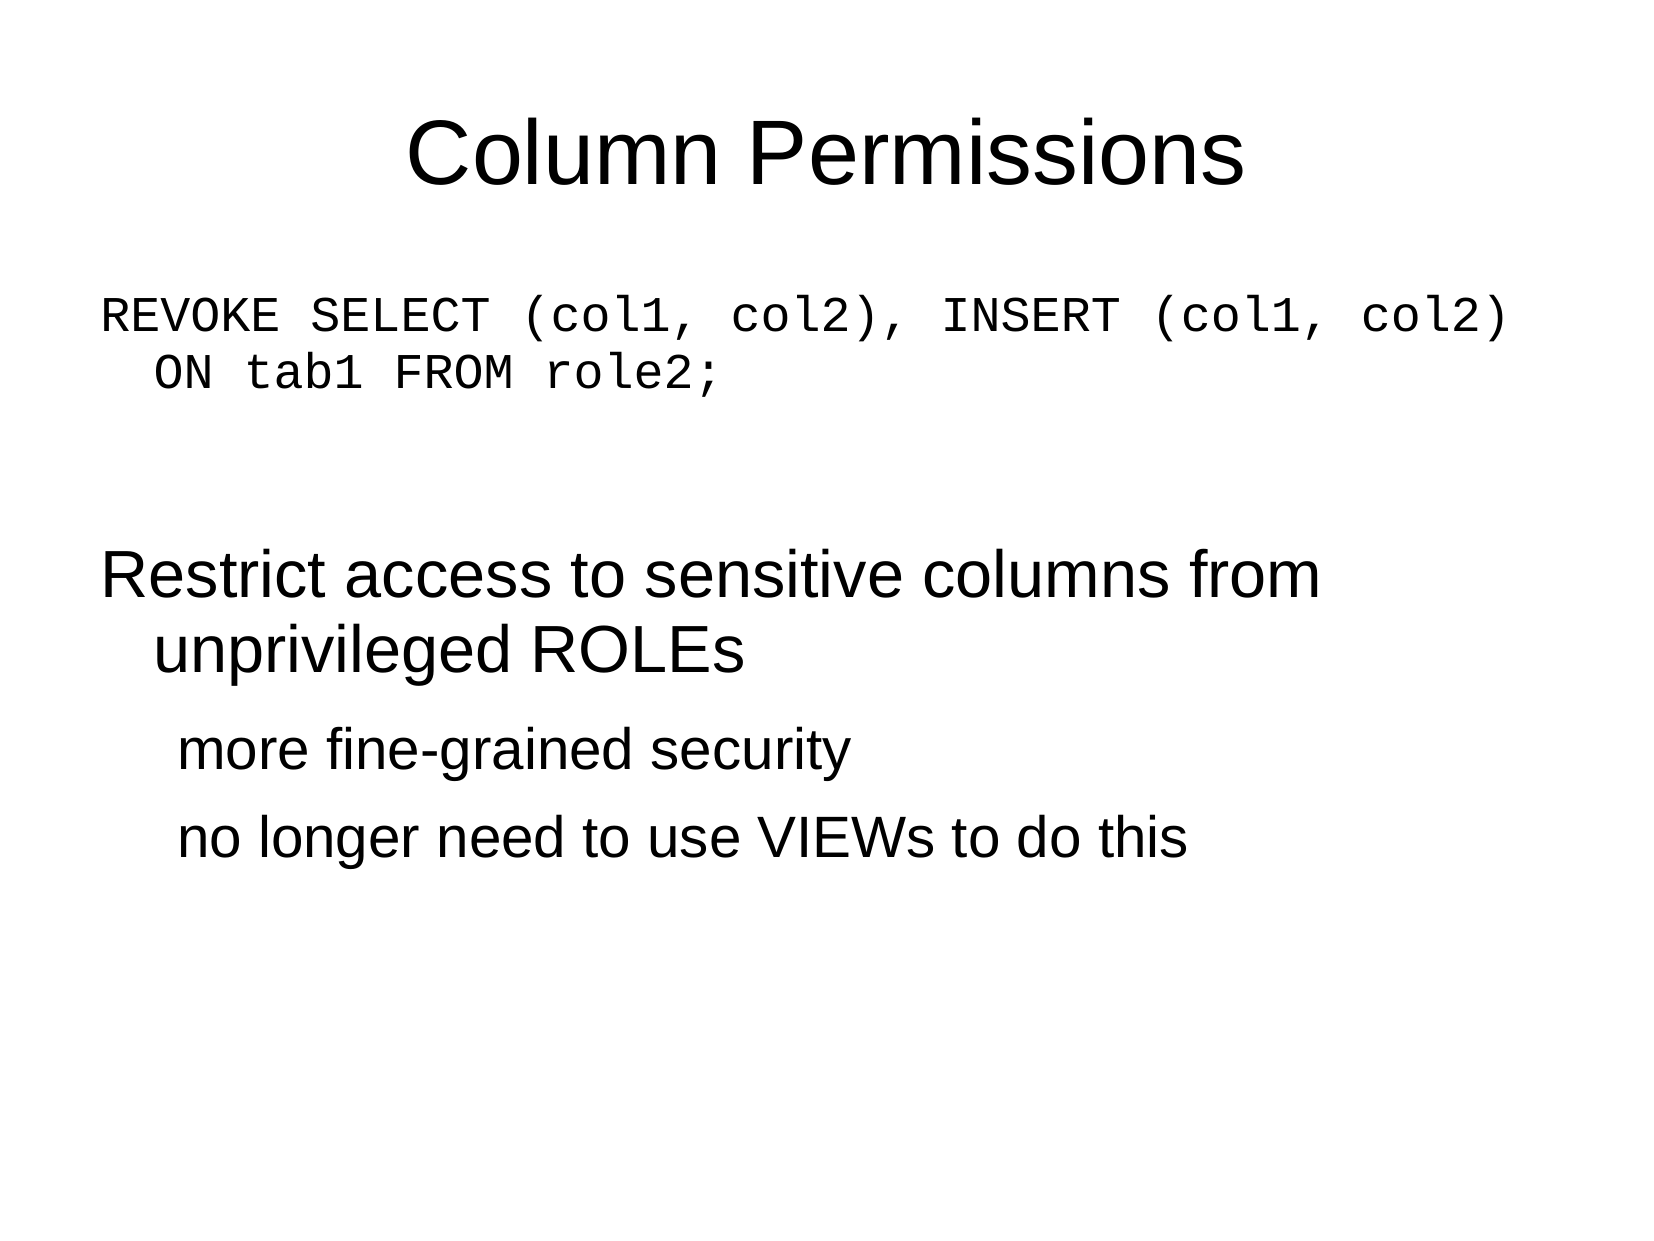

# Column Permissions
REVOKE SELECT (col1, col2), INSERT (col1, col2) ON tab1 FROM role2;
Restrict access to sensitive columns from unprivileged ROLEs
more fine-grained security
no longer need to use VIEWs to do this